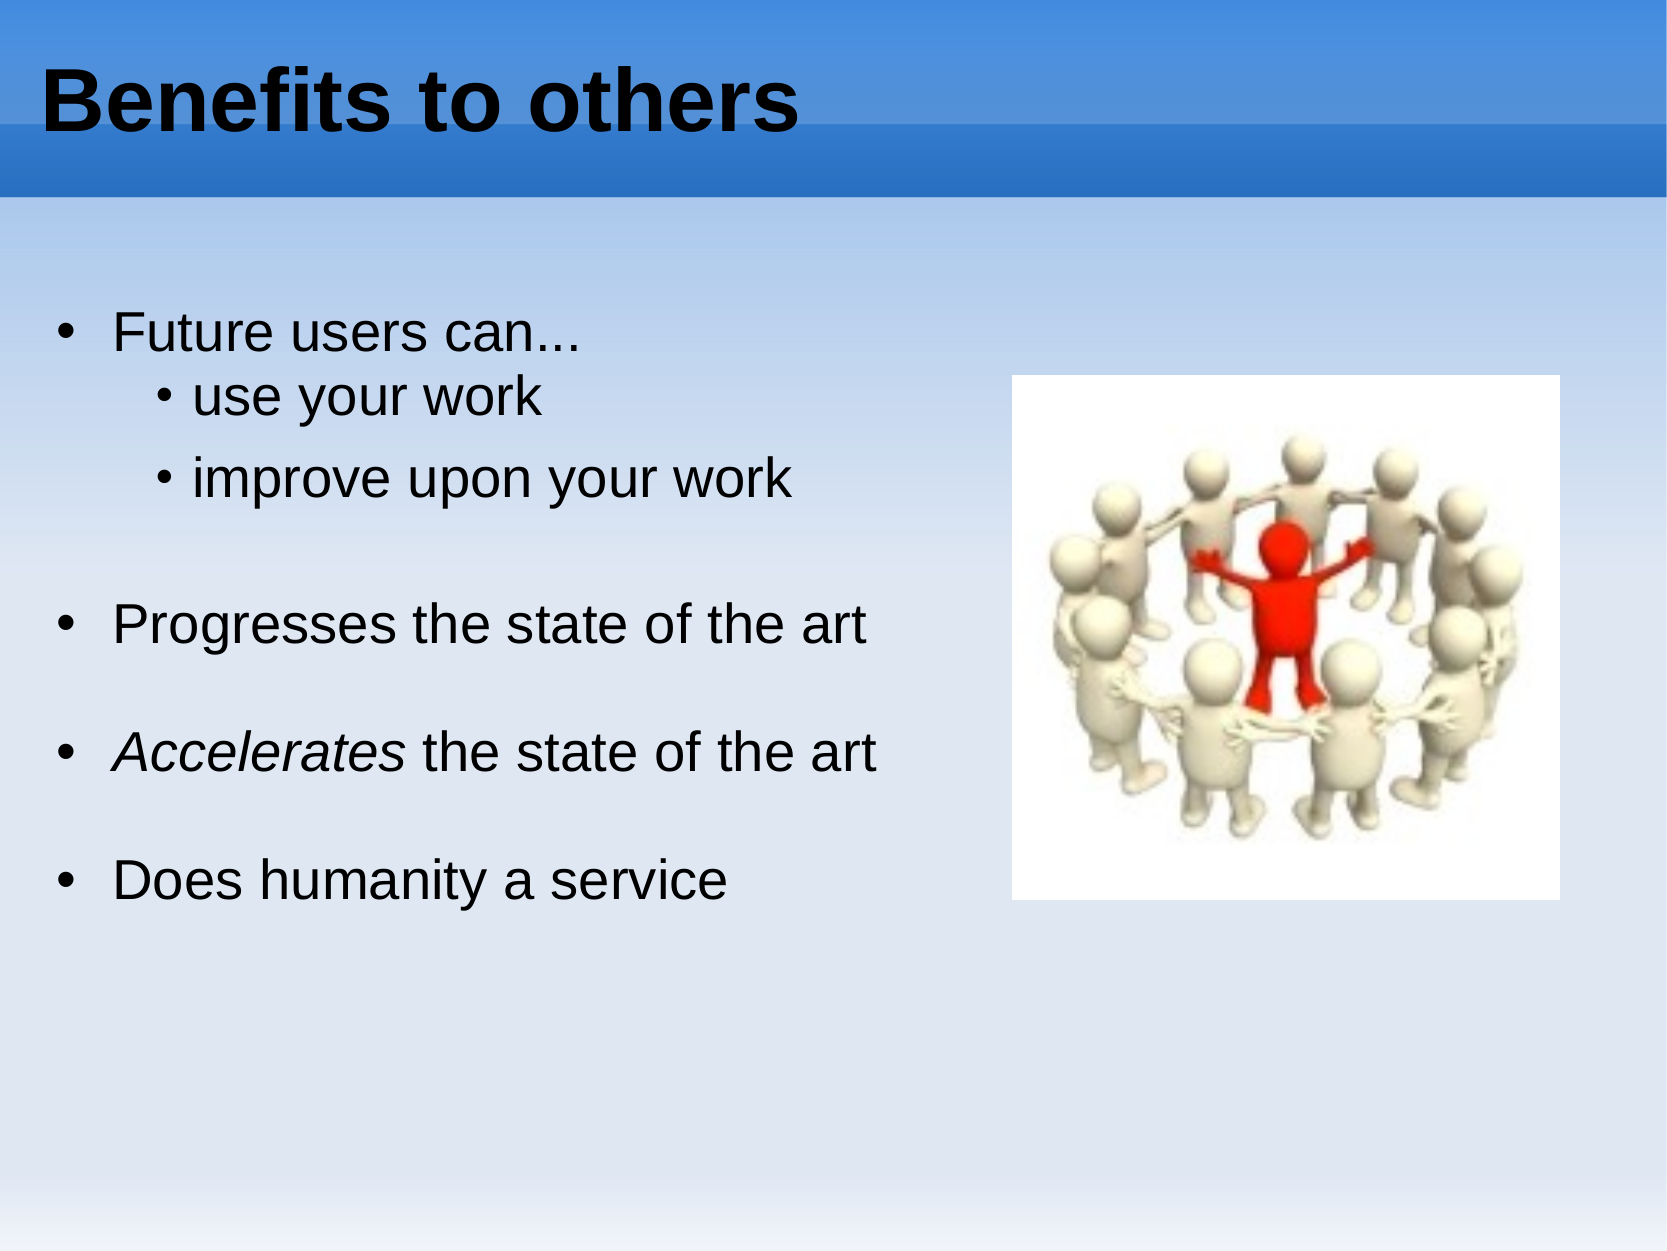

# Benefits to others
Future users can...
use your work
improve upon your work
Progresses the state of the art
Accelerates the state of the art
Does humanity a service